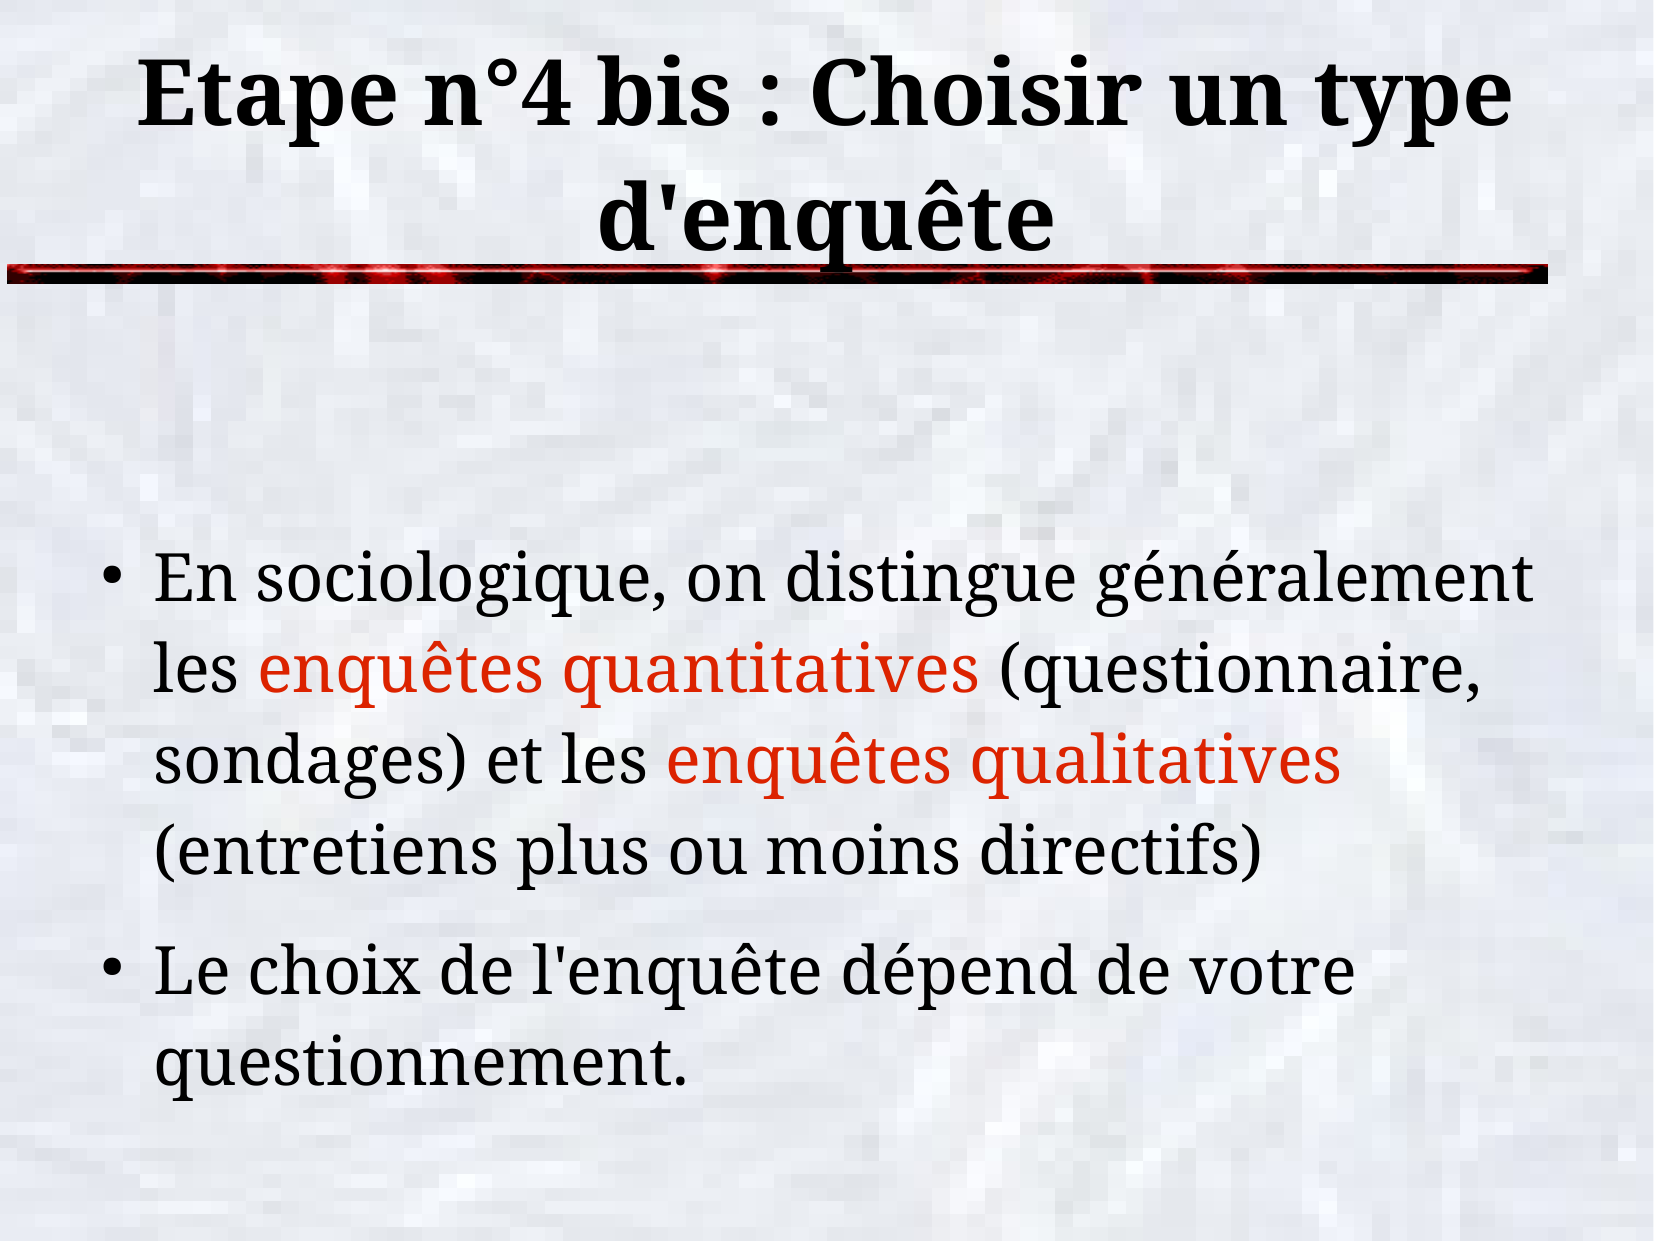

# Etape n°4 bis : Choisir un type d'enquête
En sociologique, on distingue généralement les enquêtes quantitatives (questionnaire, sondages) et les enquêtes qualitatives (entretiens plus ou moins directifs)
Le choix de l'enquête dépend de votre questionnement.